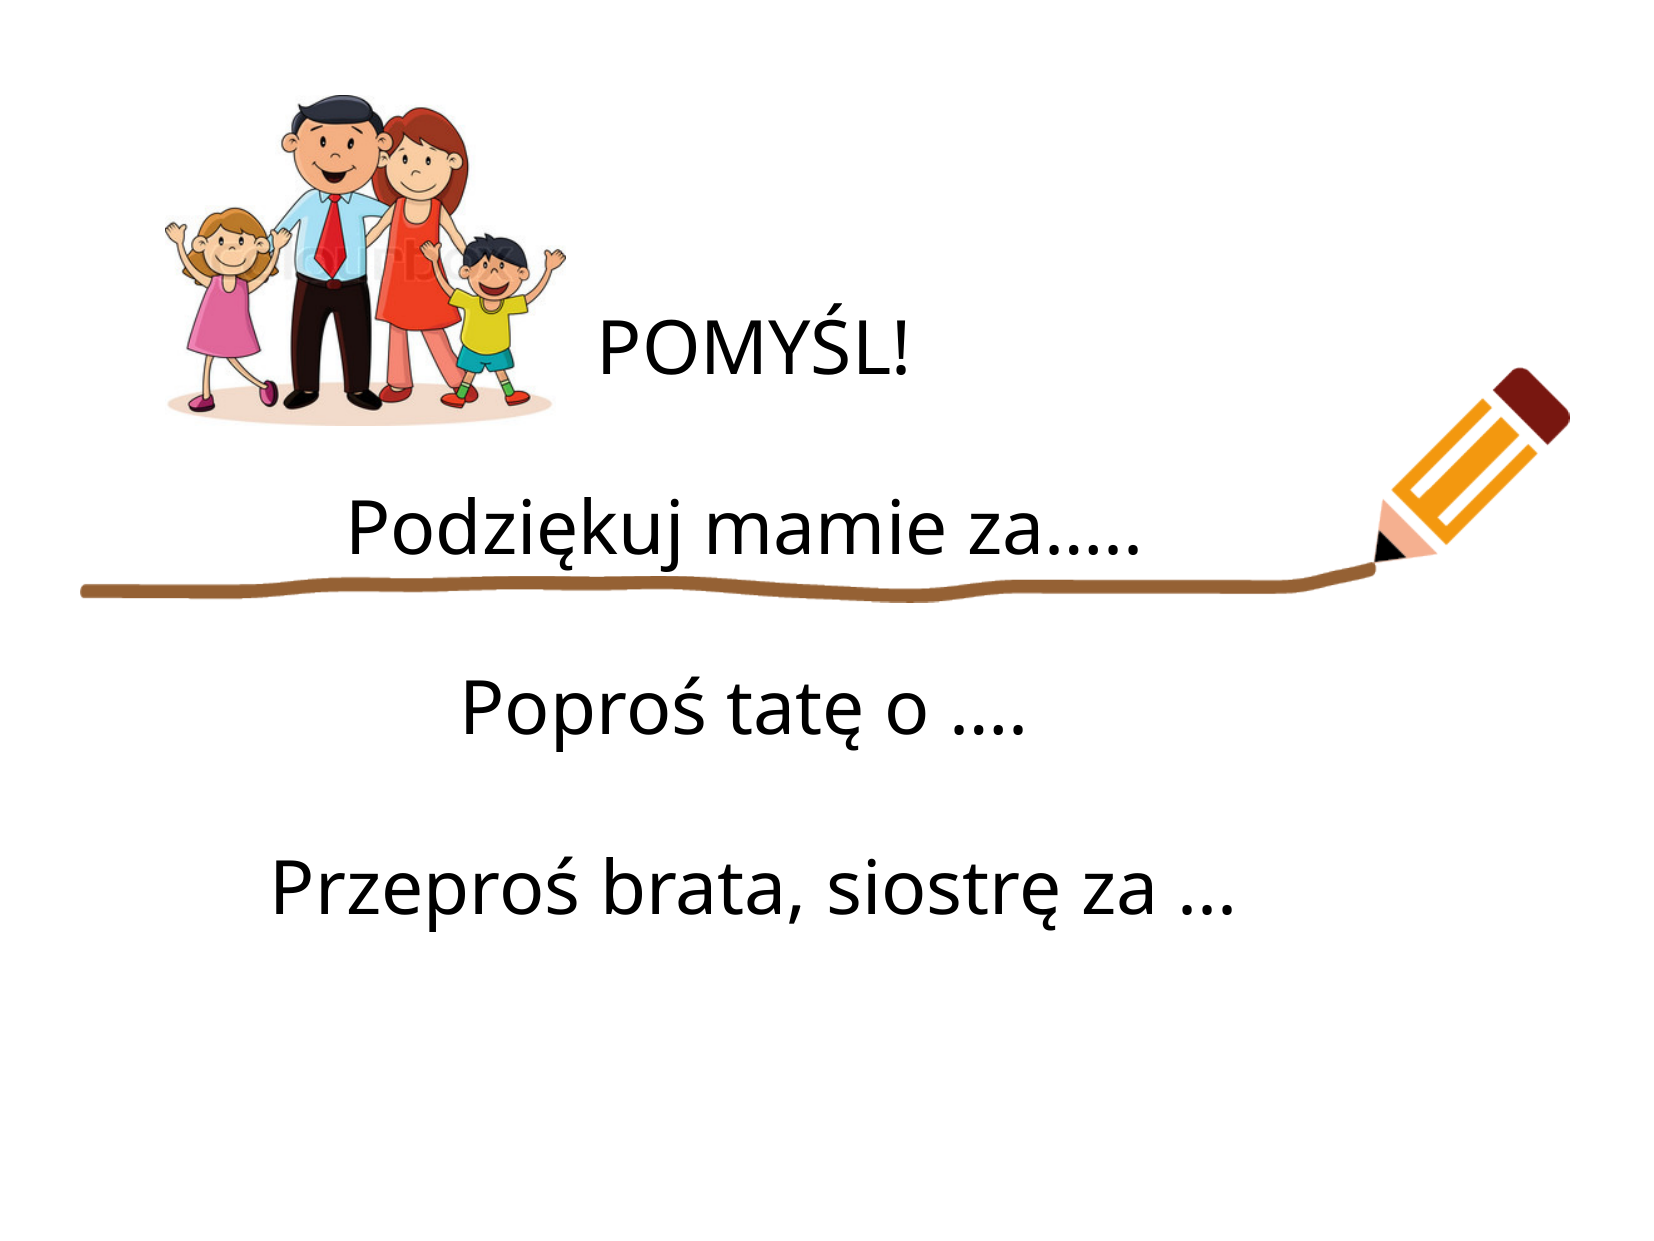

# POMYŚL! Podziękuj mamie za….. Poproś tatę o …. Przeproś brata, siostrę za ...